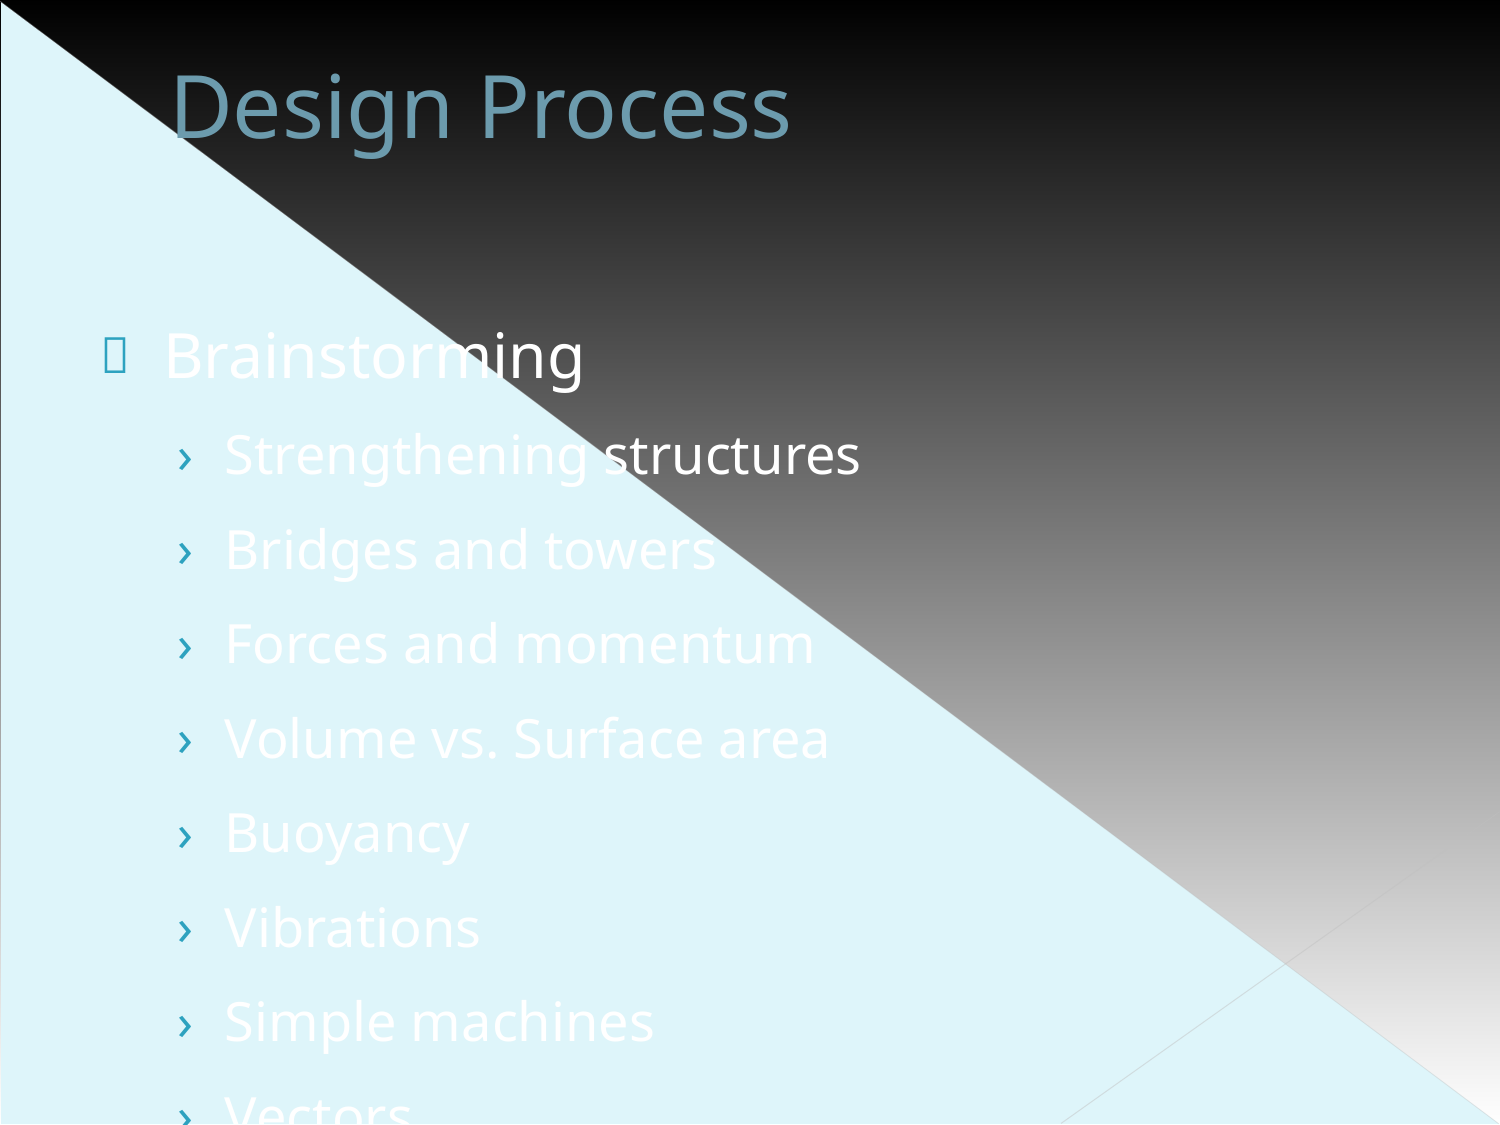

# Design Process
Brainstorming
Strengthening structures
Bridges and towers
Forces and momentum
Volume vs. Surface area
Buoyancy
Vibrations
Simple machines
Vectors
Design Process